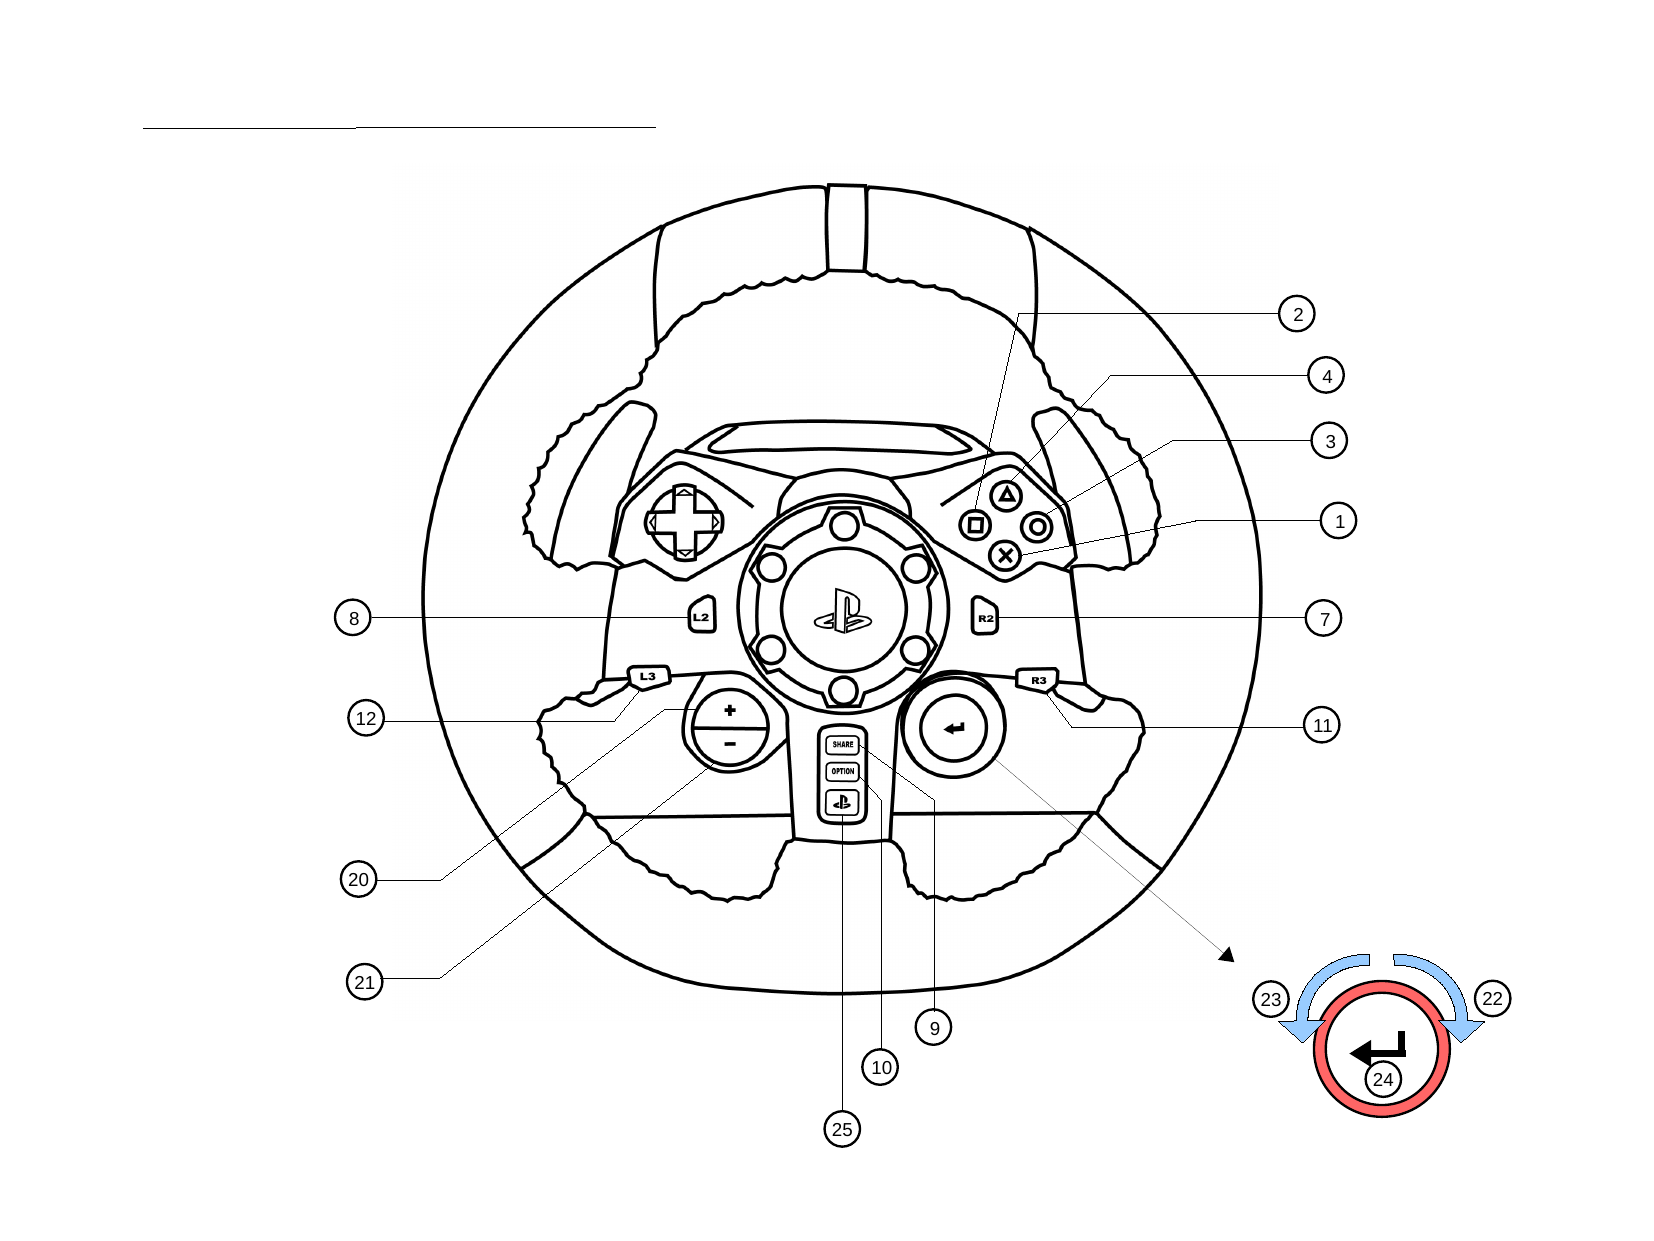

2
4
3
1
8
7
12
11
20
21
22
23
9
10
24
25